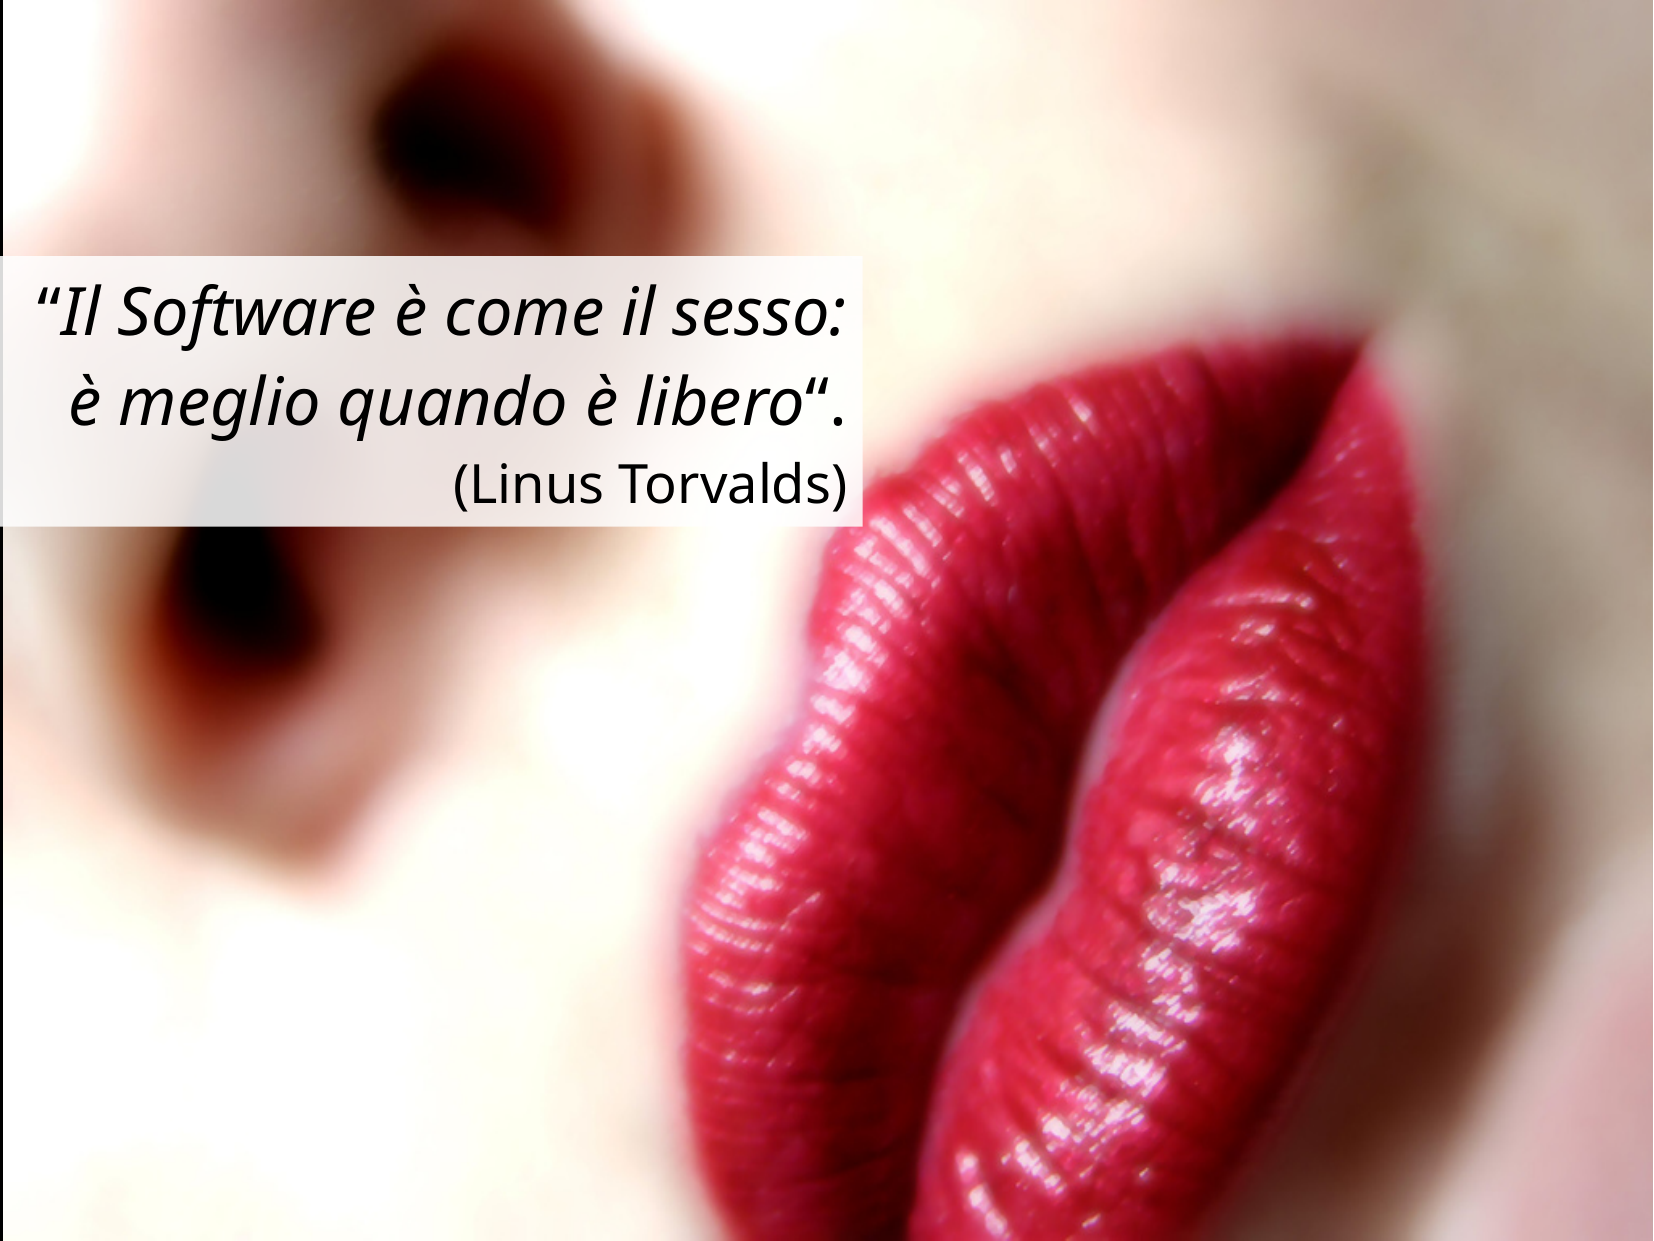

“Il Software è come il sesso: è meglio quando è libero“.
(Linus Torvalds)